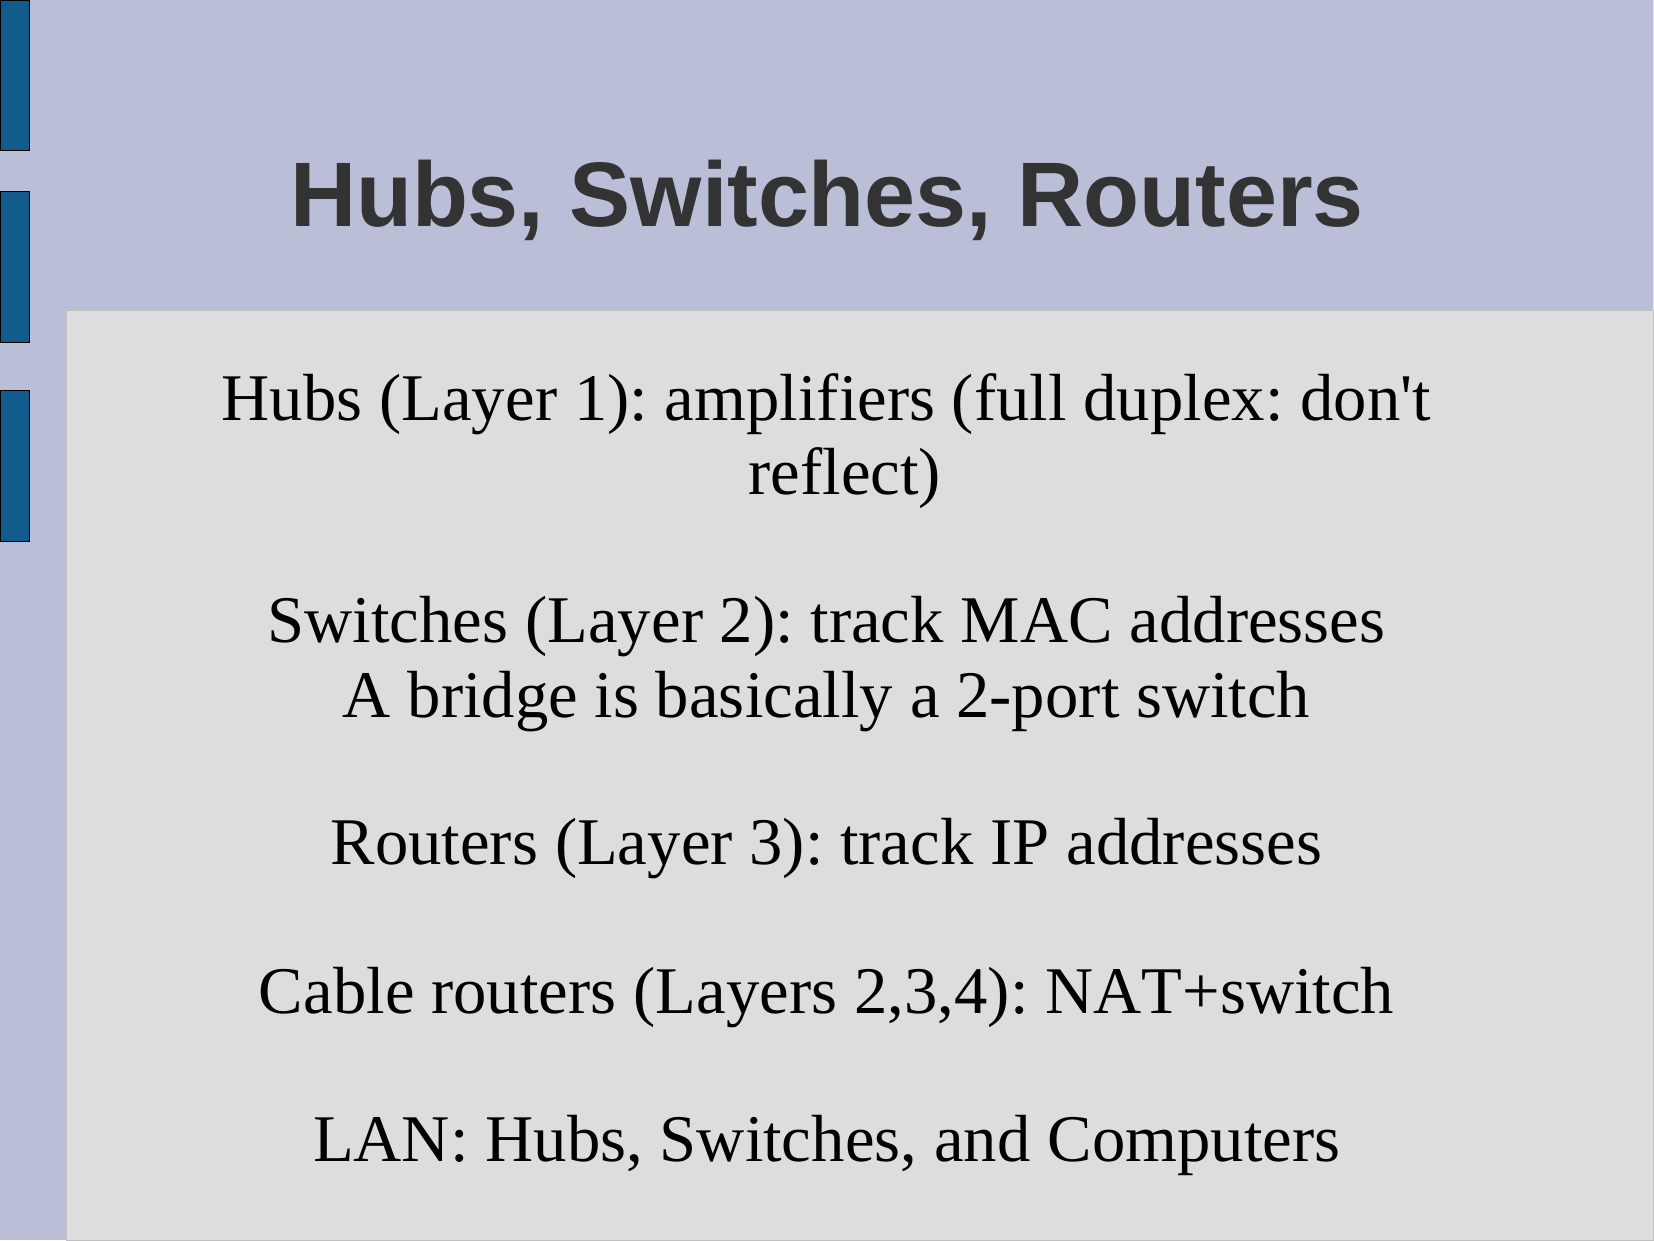

# Hubs, Switches, Routers
Hubs (Layer 1): amplifiers (full duplex: don't reflect)
Switches (Layer 2): track MAC addresses
A bridge is basically a 2-port switch
Routers (Layer 3): track IP addresses
Cable routers (Layers 2,3,4): NAT+switch
LAN: Hubs, Switches, and Computers